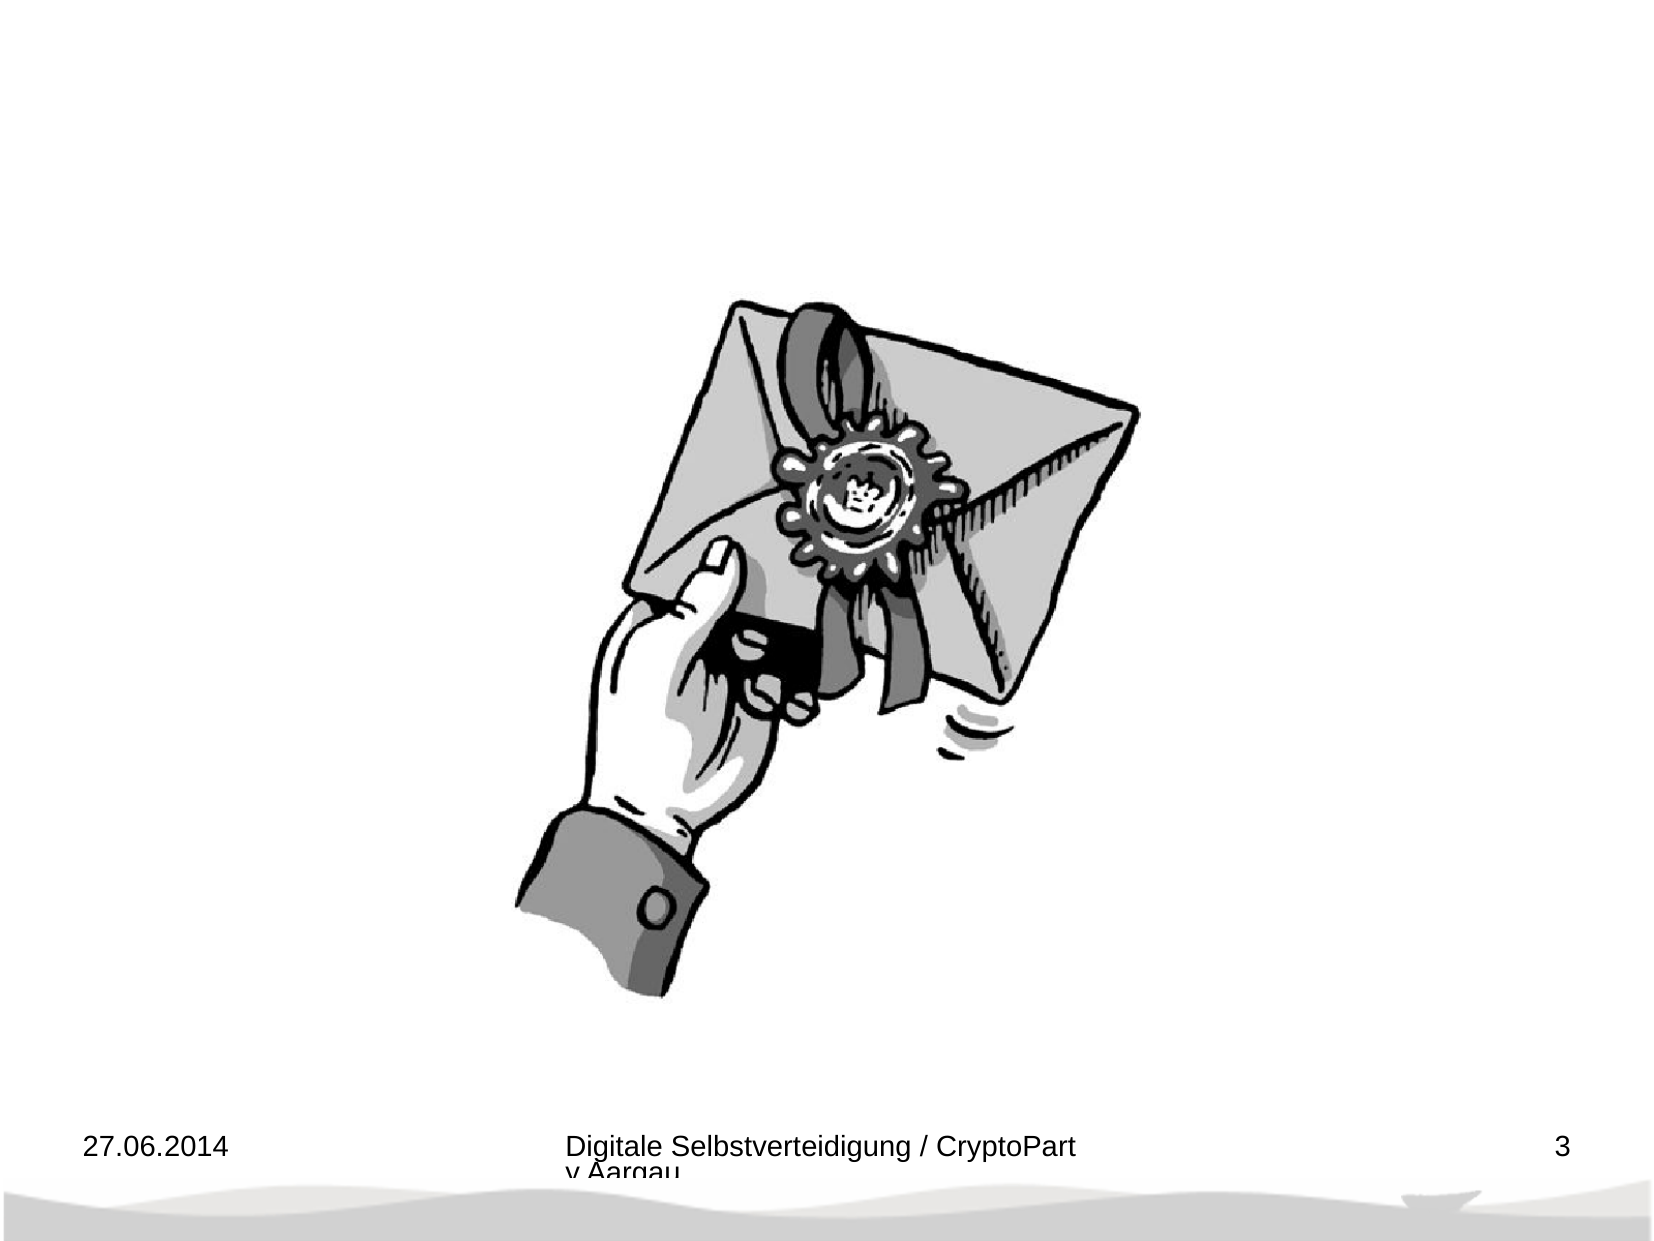

#
27.06.2014
Digitale Selbstverteidigung / CryptoParty Aargau
3